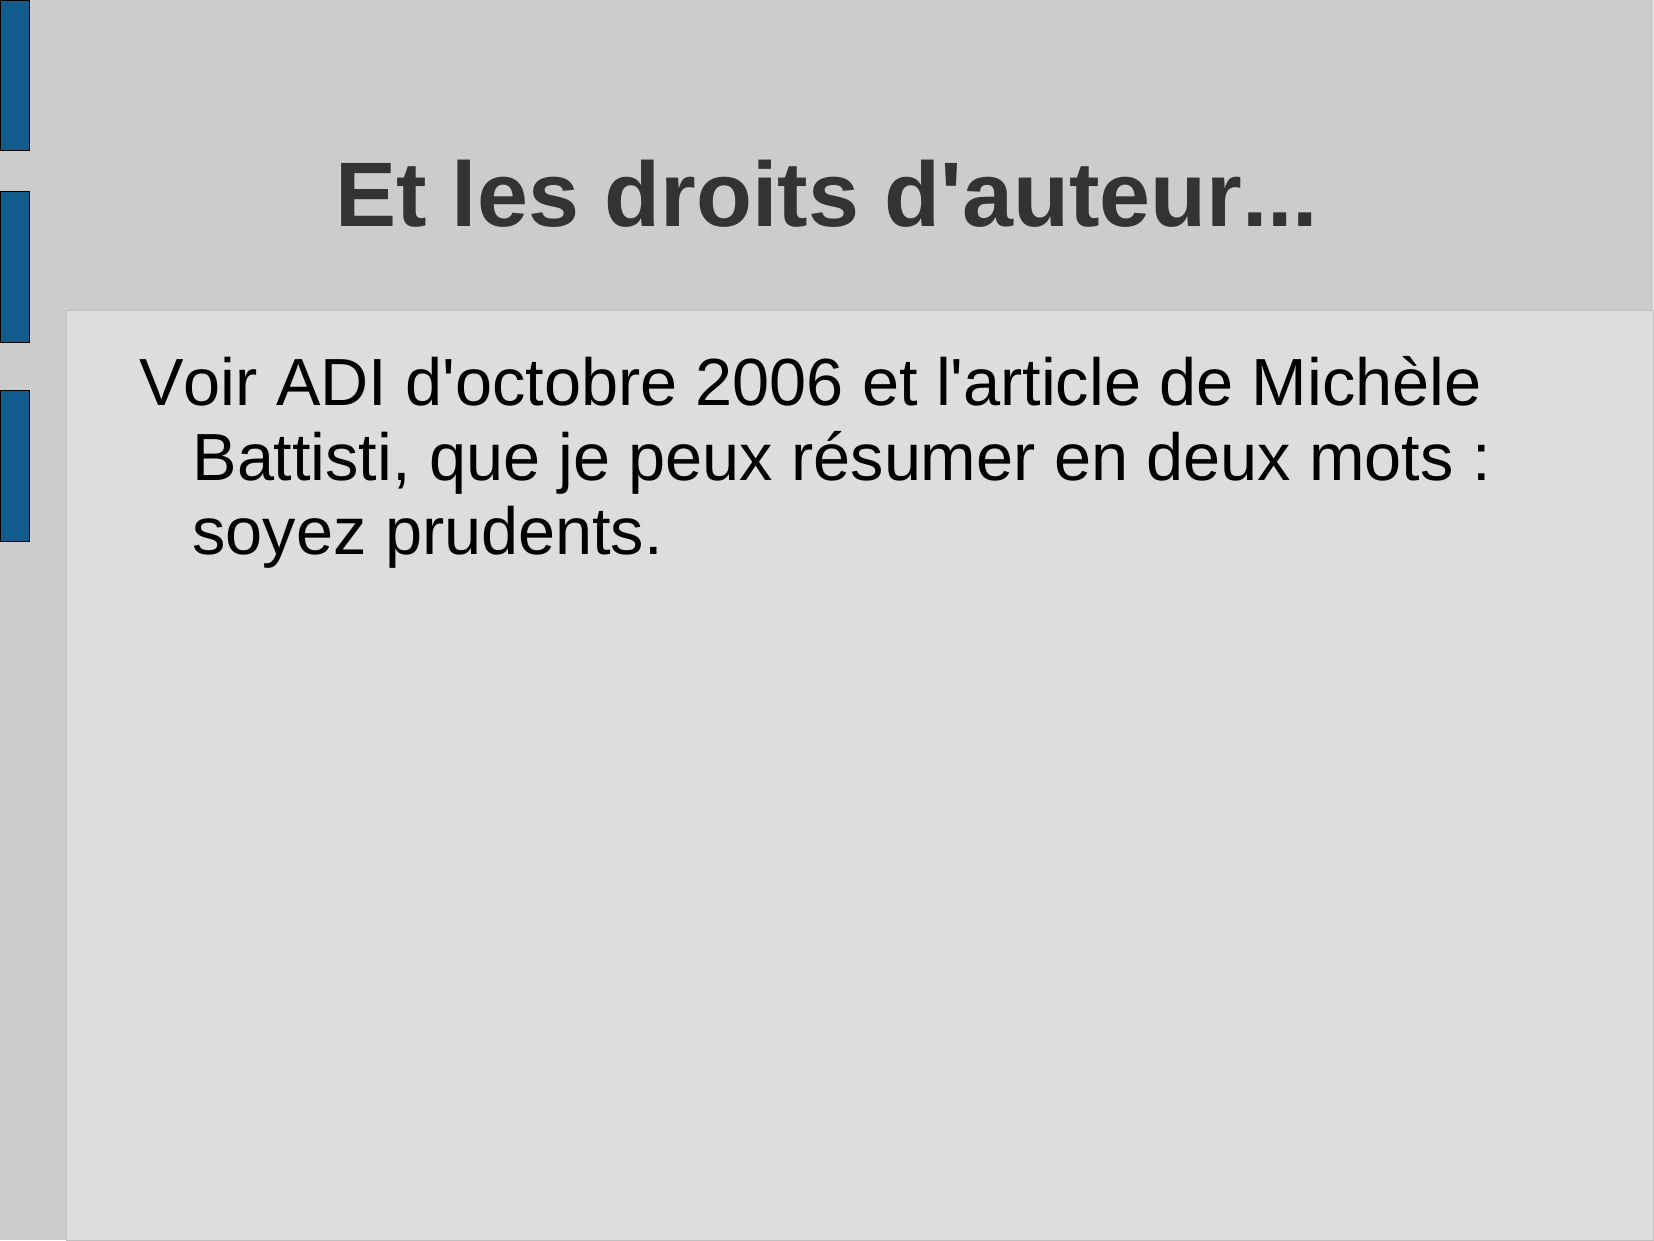

# Et les droits d'auteur...
Voir ADI d'octobre 2006 et l'article de Michèle Battisti, que je peux résumer en deux mots : soyez prudents.